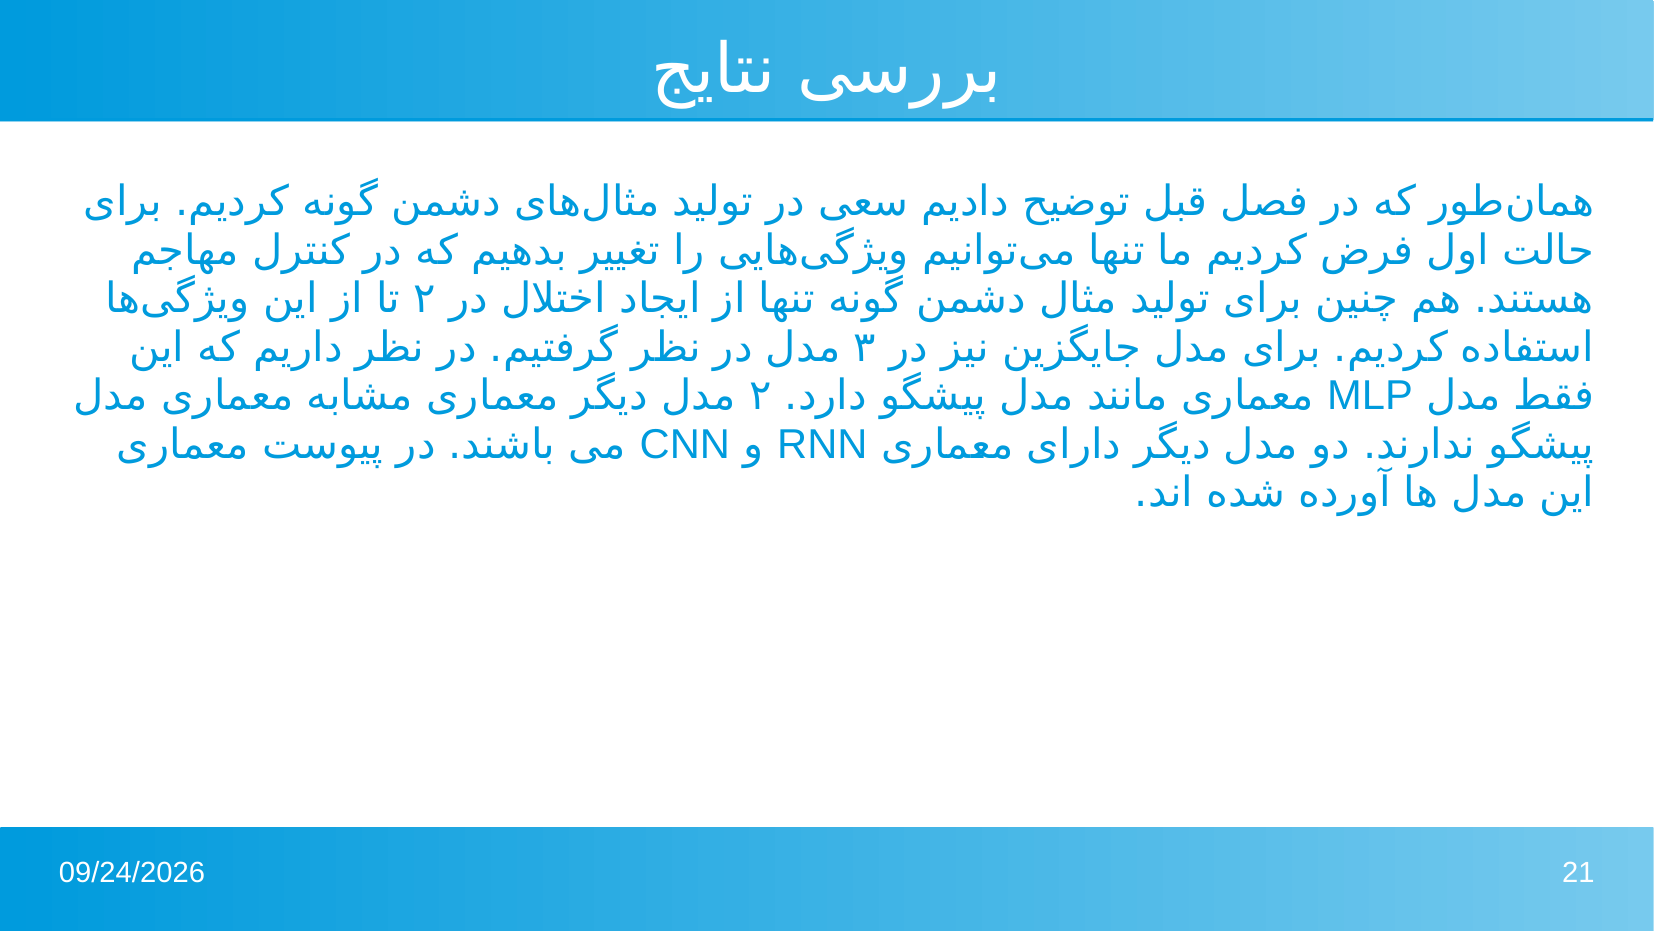

# بررسی نتایج
همان‌طور که در فصل قبل توضیح دادیم سعی در تولید مثال‌های دشمن گونه کردیم. برای حالت اول فرض کردیم ما تنها می‌توانیم ویژگی‌هایی را تغییر بدهیم که در کنترل مهاجم هستند. هم چنین برای تولید مثال دشمن گونه تنها از ایجاد اختلال در ۲ تا از این ویژگی‌ها استفاده کردیم. برای مدل جایگزین نیز در ۳ مدل در نظر گرفتیم. در نظر داریم که این فقط مدل MLP معماری مانند مدل پیشگو دارد. ۲ مدل دیگر معماری مشابه معماری مدل پیشگو ندارند. دو مدل دیگر دارای معماری RNN و CNN می باشند. در پیوست معماری این مدل ها آورده شده اند.
21